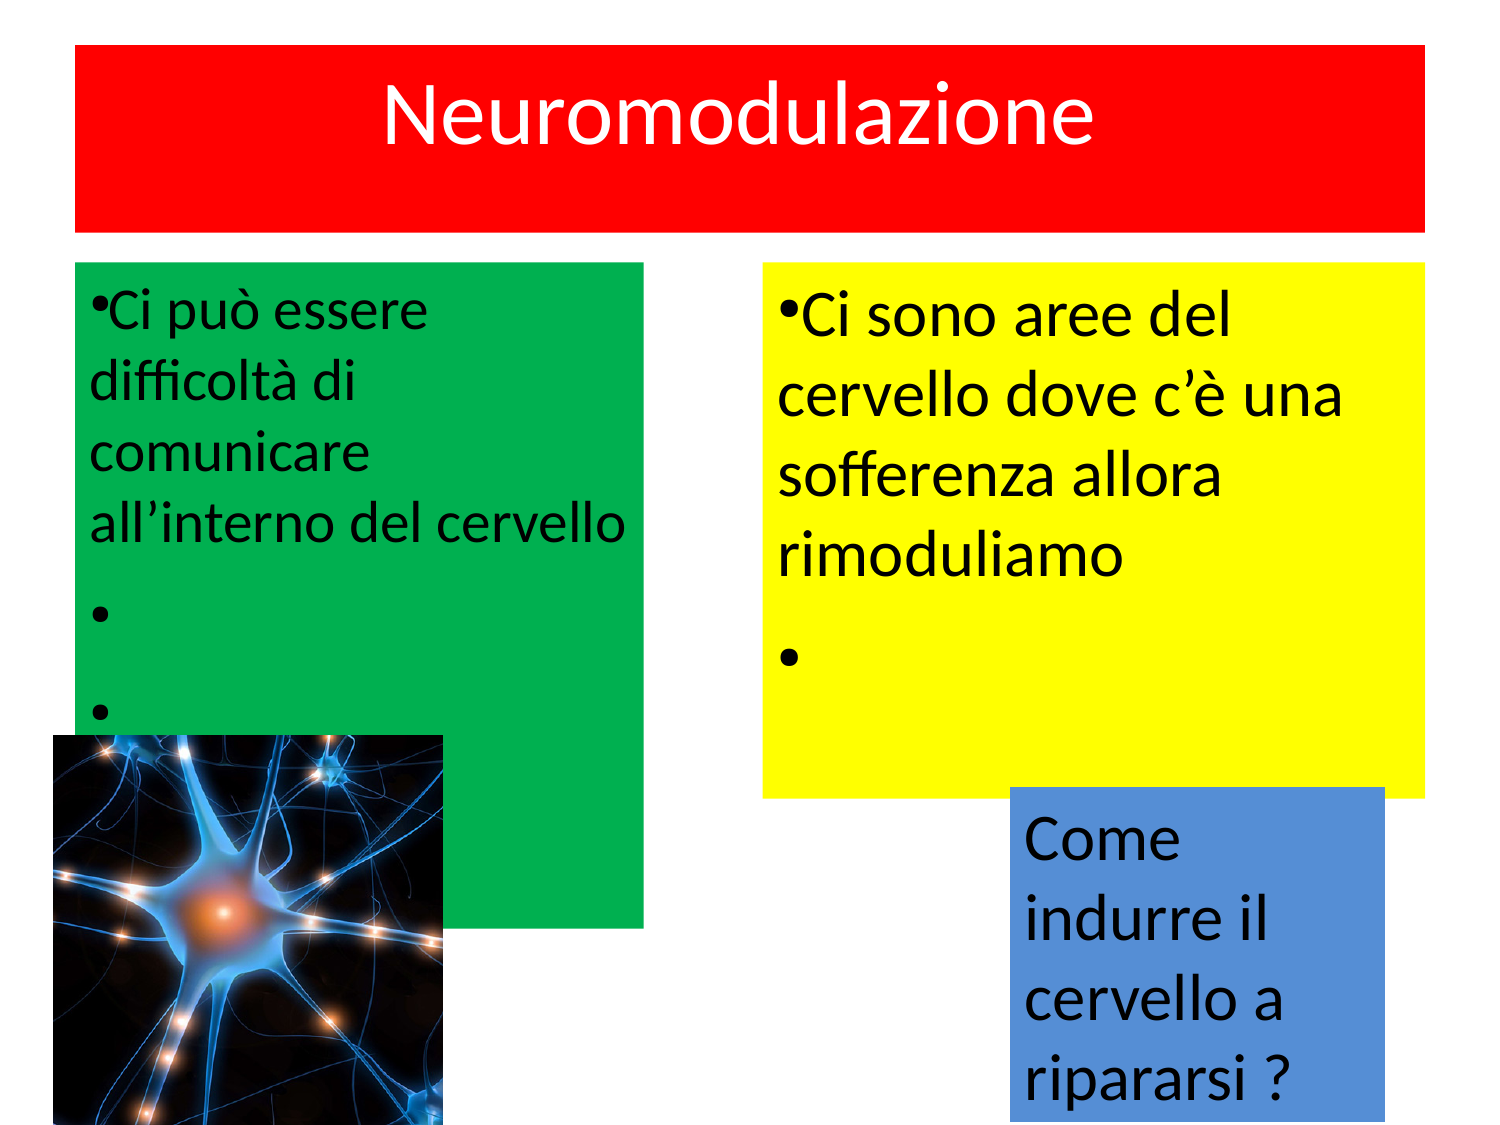

# Neuromodulazione
Ci può essere difficoltà di comunicare all’interno del cervello
Ci sono aree del cervello dove c’è una sofferenza allora rimoduliamo
Come indurre il cervello a ripararsi ?